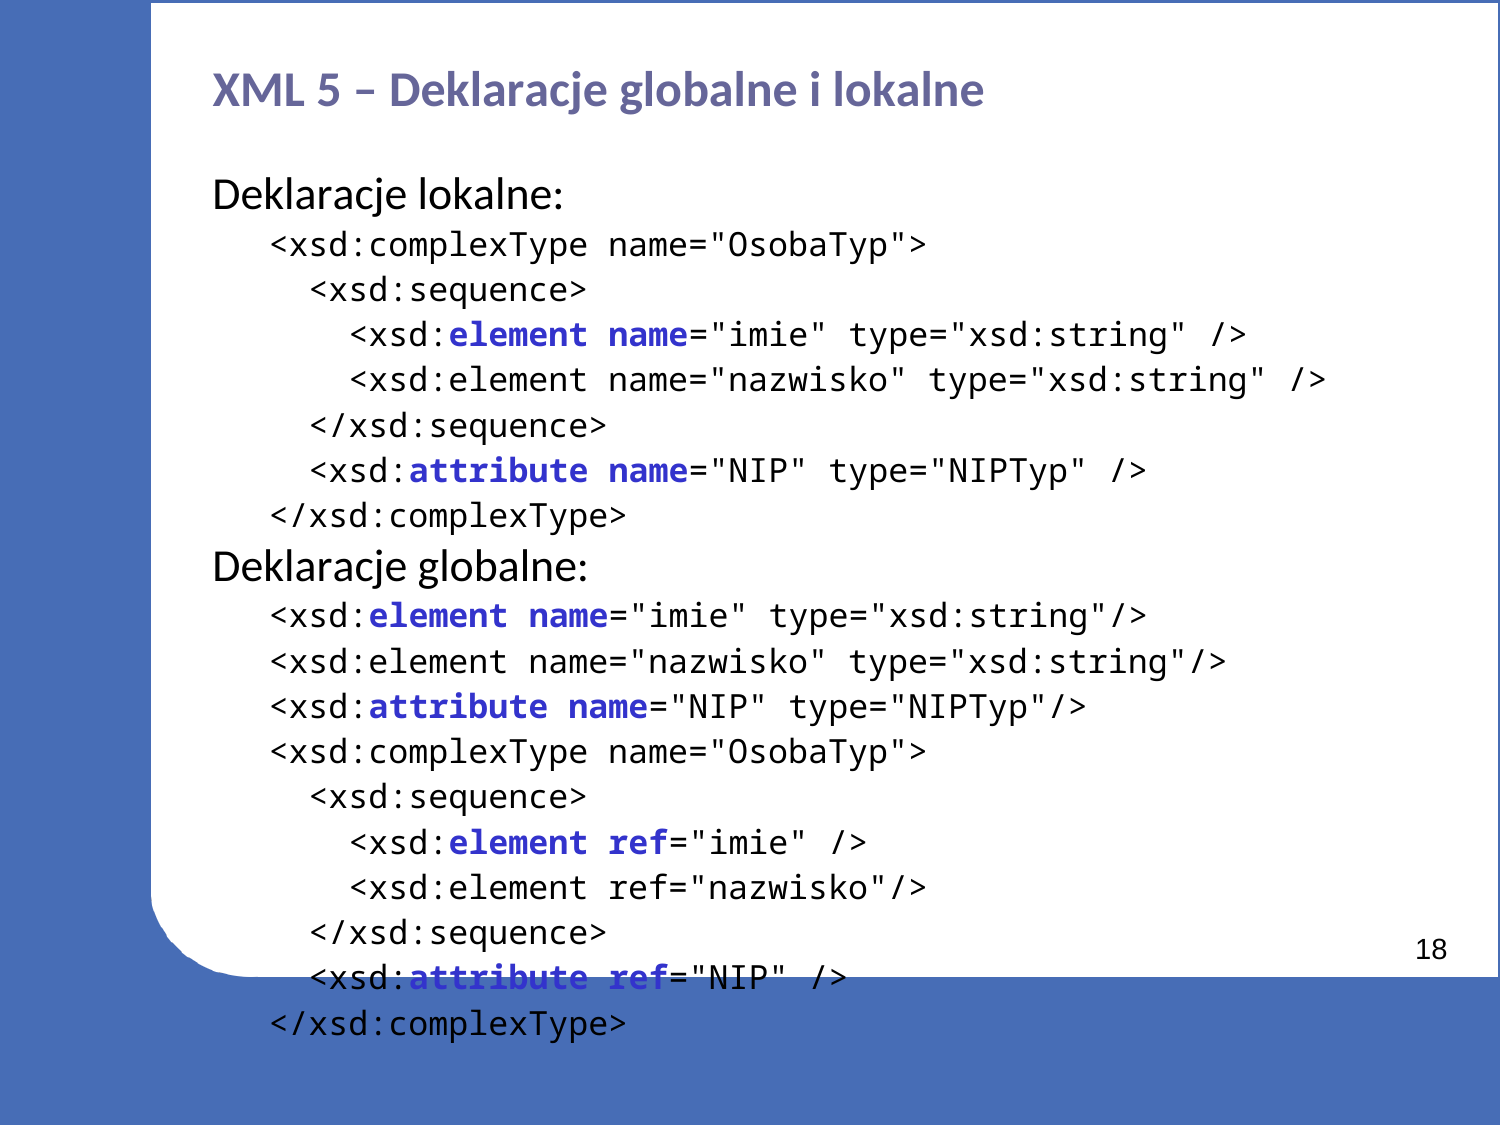

# XML 5 – Deklaracje globalne i lokalne
Deklaracje lokalne:
<xsd:complexType name="OsobaTyp">
 <xsd:sequence>
 <xsd:element name="imie" type="xsd:string" />
 <xsd:element name="nazwisko" type="xsd:string" />
 </xsd:sequence>
 <xsd:attribute name="NIP" type="NIPTyp" />
</xsd:complexType>
Deklaracje globalne:
<xsd:element name="imie" type="xsd:string"/>
<xsd:element name="nazwisko" type="xsd:string"/>
<xsd:attribute name="NIP" type="NIPTyp"/>
<xsd:complexType name="OsobaTyp">
 <xsd:sequence>
 <xsd:element ref="imie" />
 <xsd:element ref="nazwisko"/>
 </xsd:sequence>
 <xsd:attribute ref="NIP" />
</xsd:complexType>
18